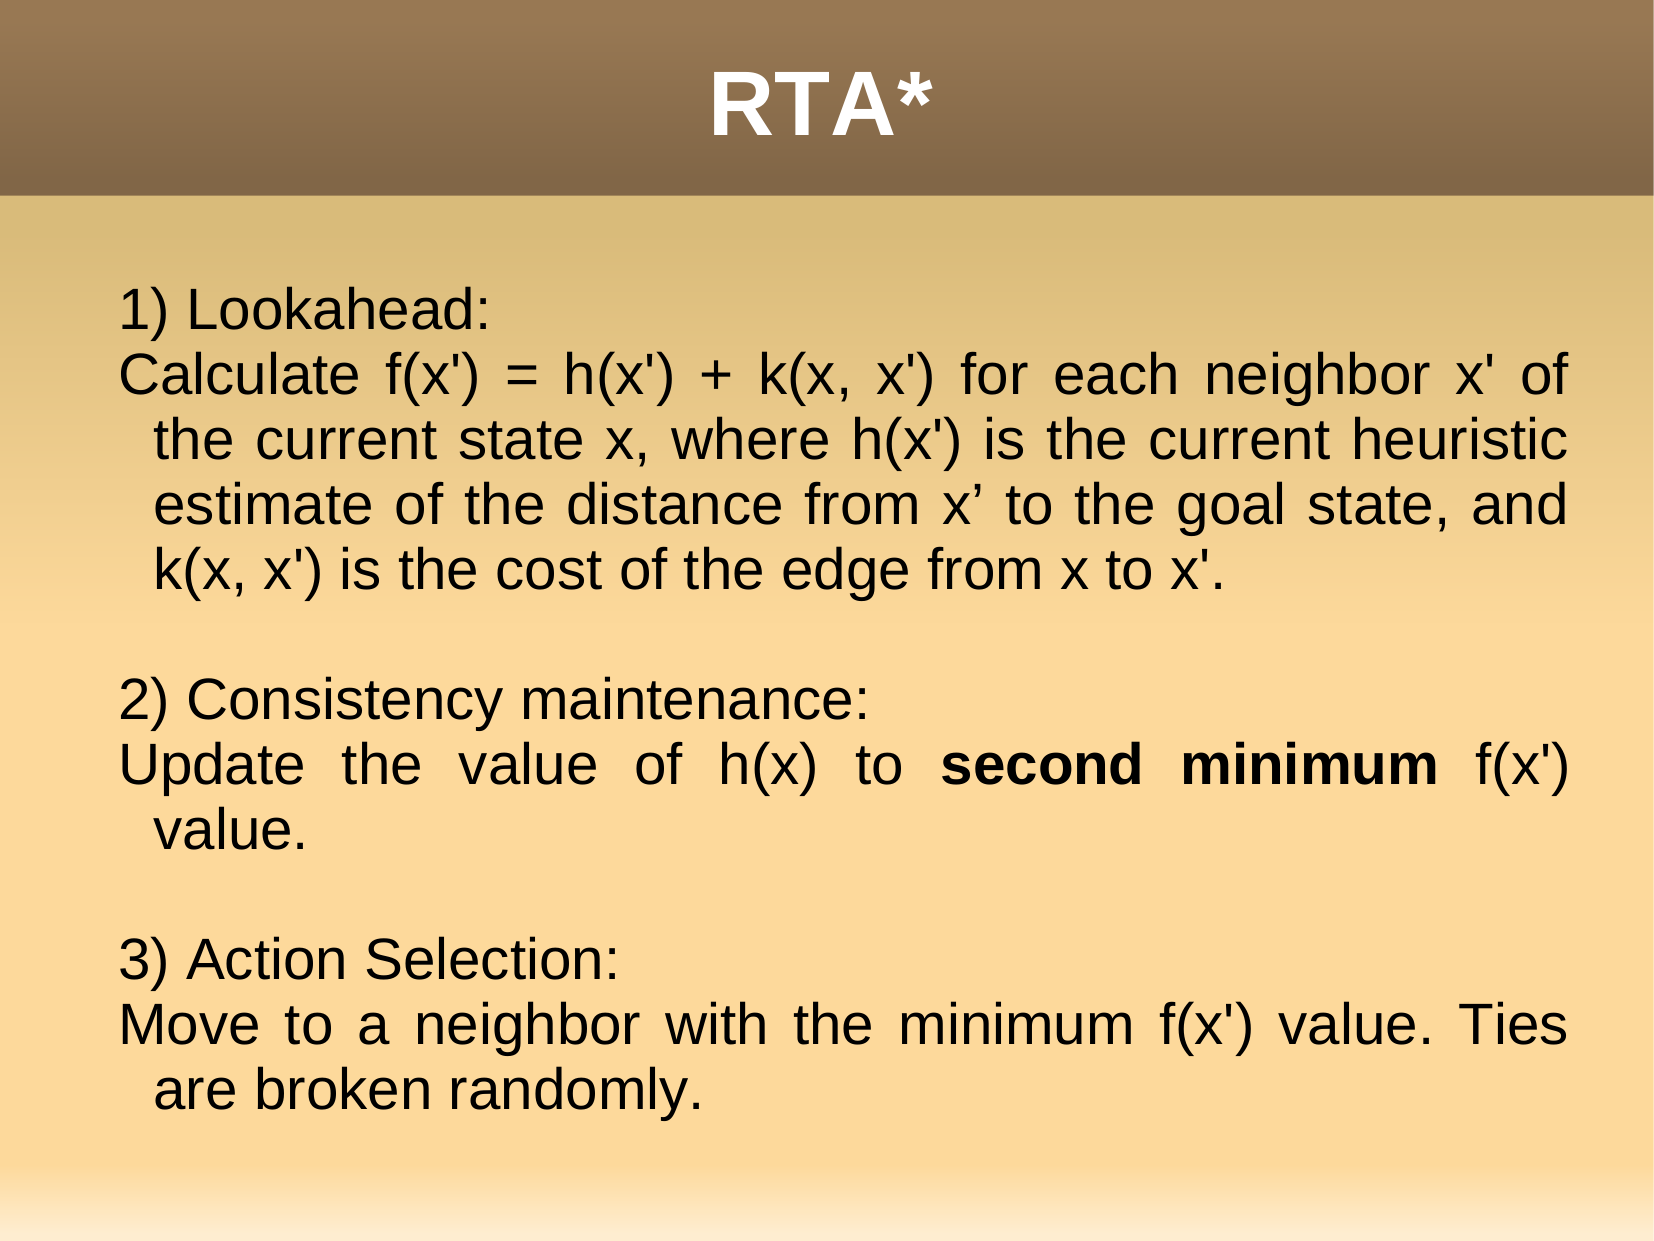

# RTA*
1) Lookahead:
Calculate f(x') = h(x') + k(x, x') for each neighbor x' of the current state x, where h(x') is the current heuristic estimate of the distance from x’ to the goal state, and k(x, x') is the cost of the edge from x to x'.
2) Consistency maintenance:
Update the value of h(x) to second minimum f(x') value.
3) Action Selection:
Move to a neighbor with the minimum f(x') value. Ties are broken randomly.